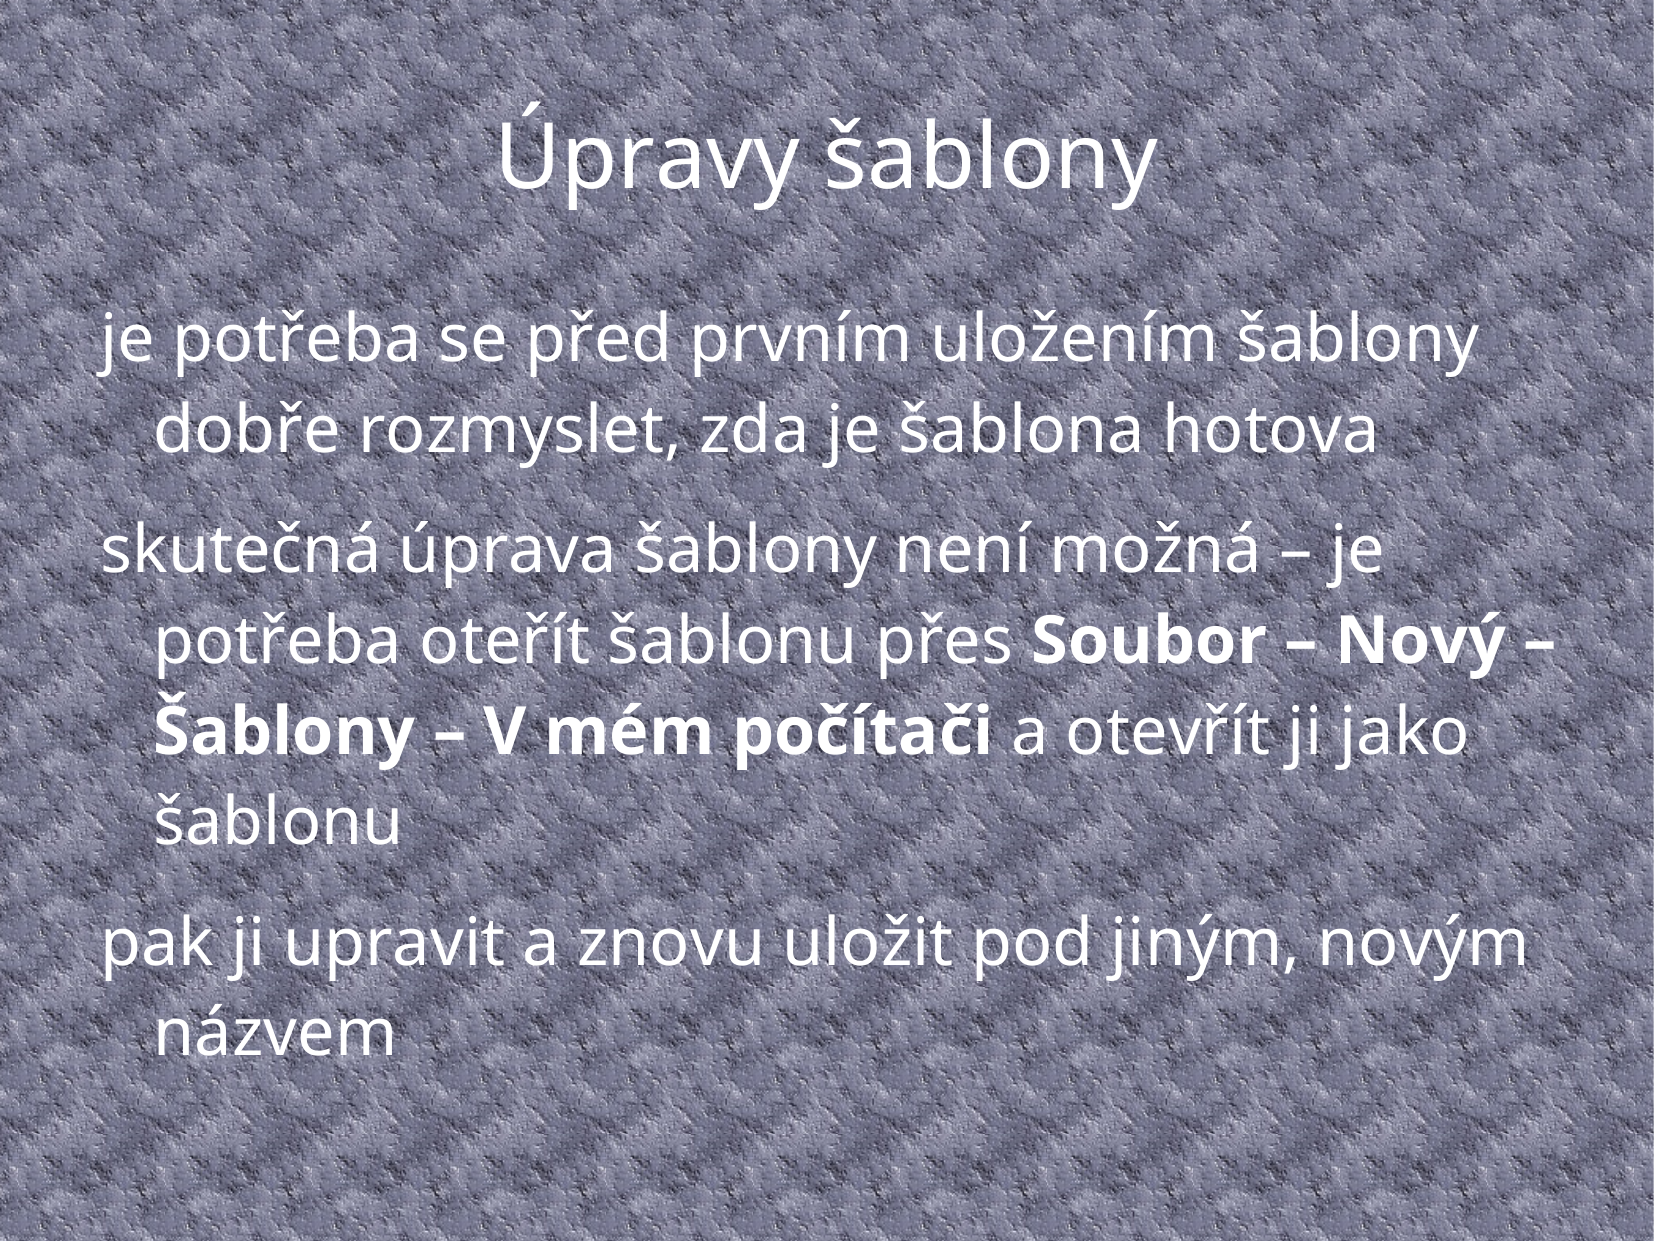

# Úpravy šablony
je potřeba se před prvním uložením šablony dobře rozmyslet, zda je šablona hotova
skutečná úprava šablony není možná – je potřeba oteřít šablonu přes Soubor – Nový – Šablony – V mém počítači a otevřít ji jako šablonu
pak ji upravit a znovu uložit pod jiným, novým názvem